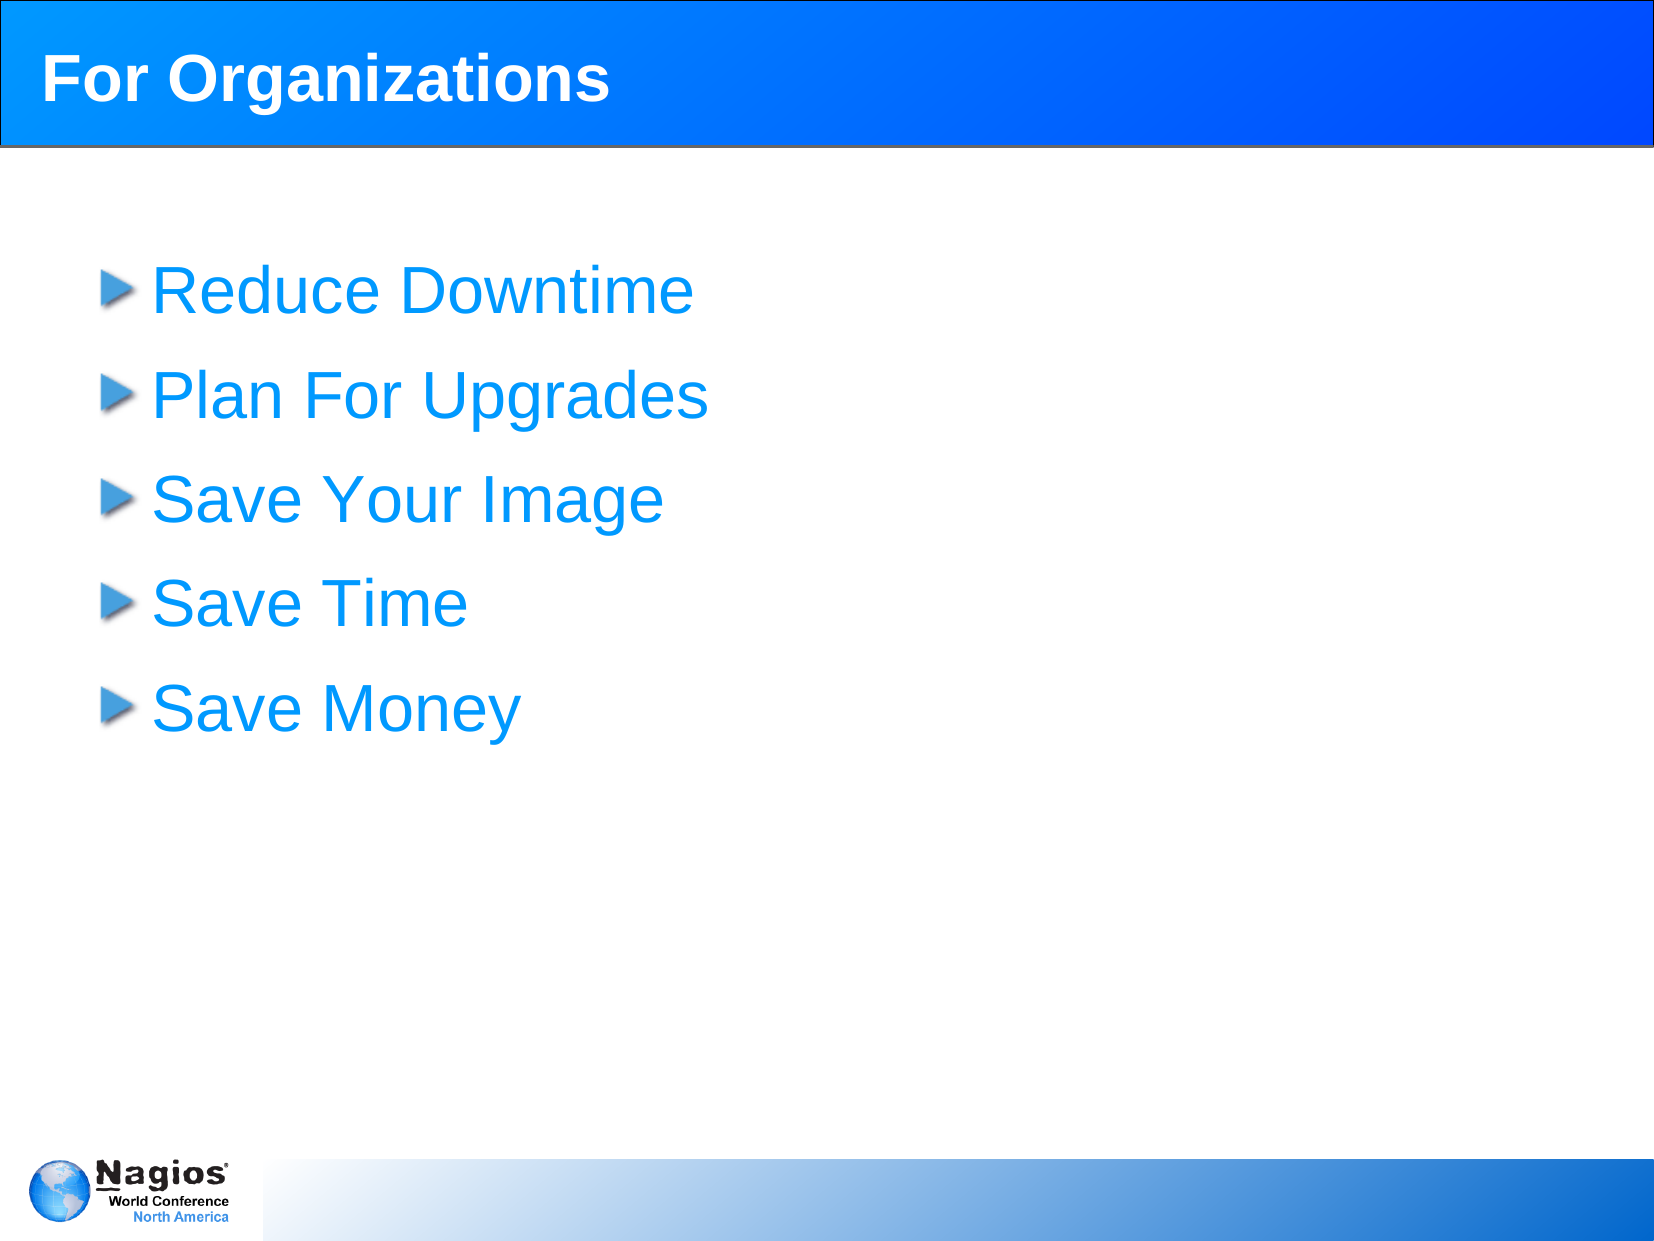

# For Organizations
Reduce Downtime
Plan For Upgrades
Save Your Image
Save Time
Save Money